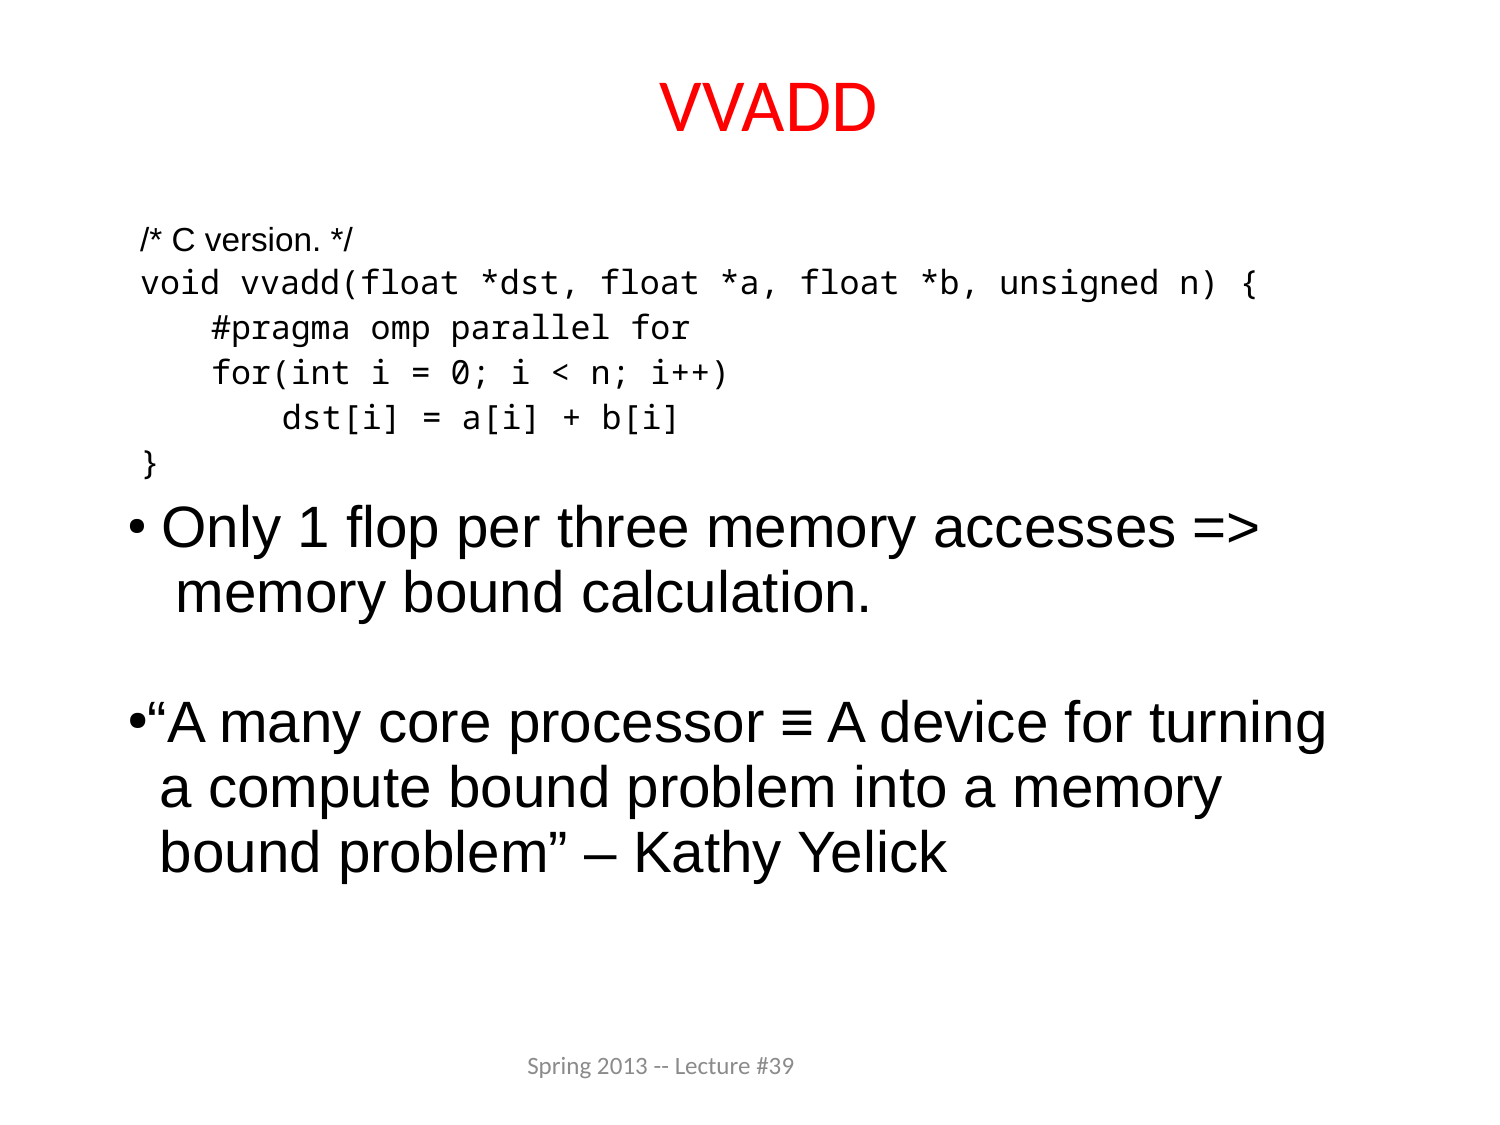

# VVADD
/* C version. */
void vvadd(float *dst, float *a, float *b, unsigned n) {
#pragma omp parallel for
for(int i = 0; i < n; i++)
dst[i] = a[i] + b[i]
}
 Only 1 flop per three memory accesses => memory bound calculation.
“A many core processor ≡ A device for turning a compute bound problem into a memory bound problem” – Kathy Yelick